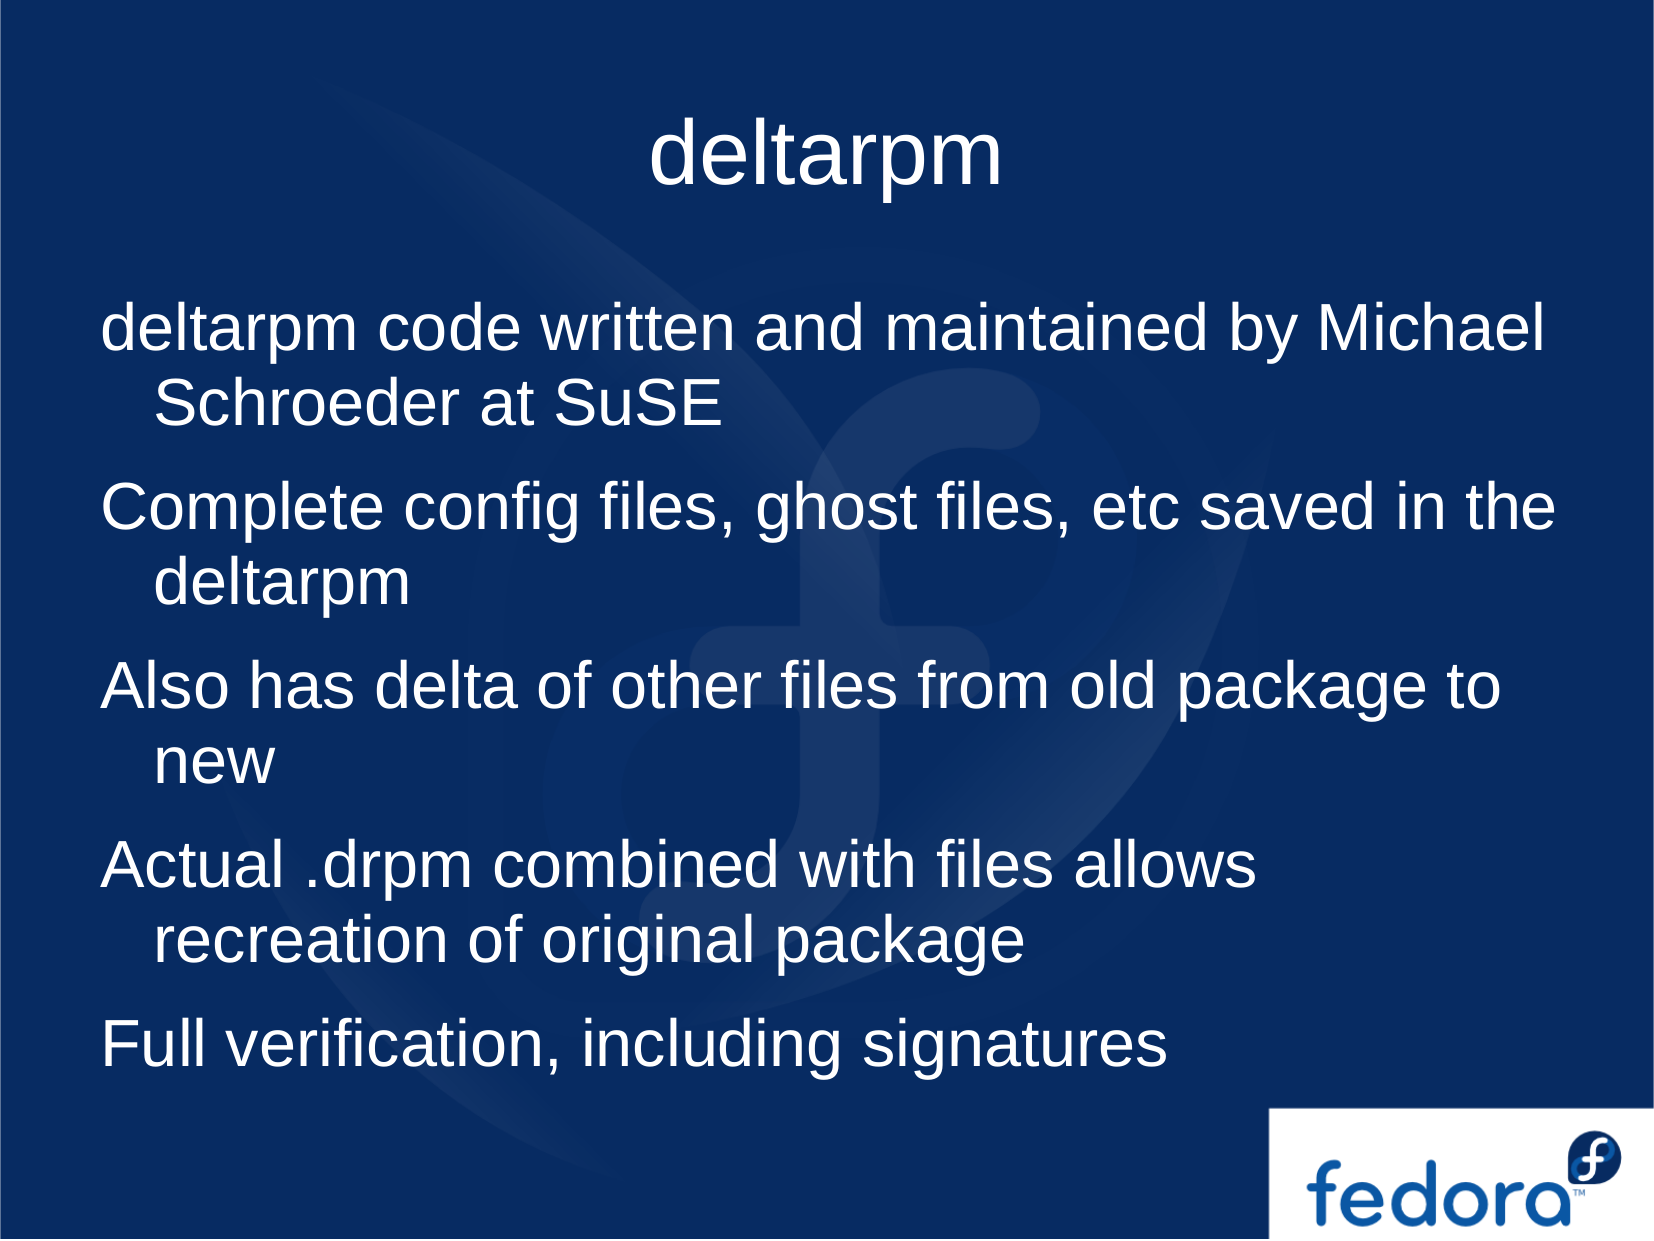

# deltarpm
deltarpm code written and maintained by Michael Schroeder at SuSE
Complete config files, ghost files, etc saved in the deltarpm
Also has delta of other files from old package to new
Actual .drpm combined with files allows recreation of original package
Full verification, including signatures